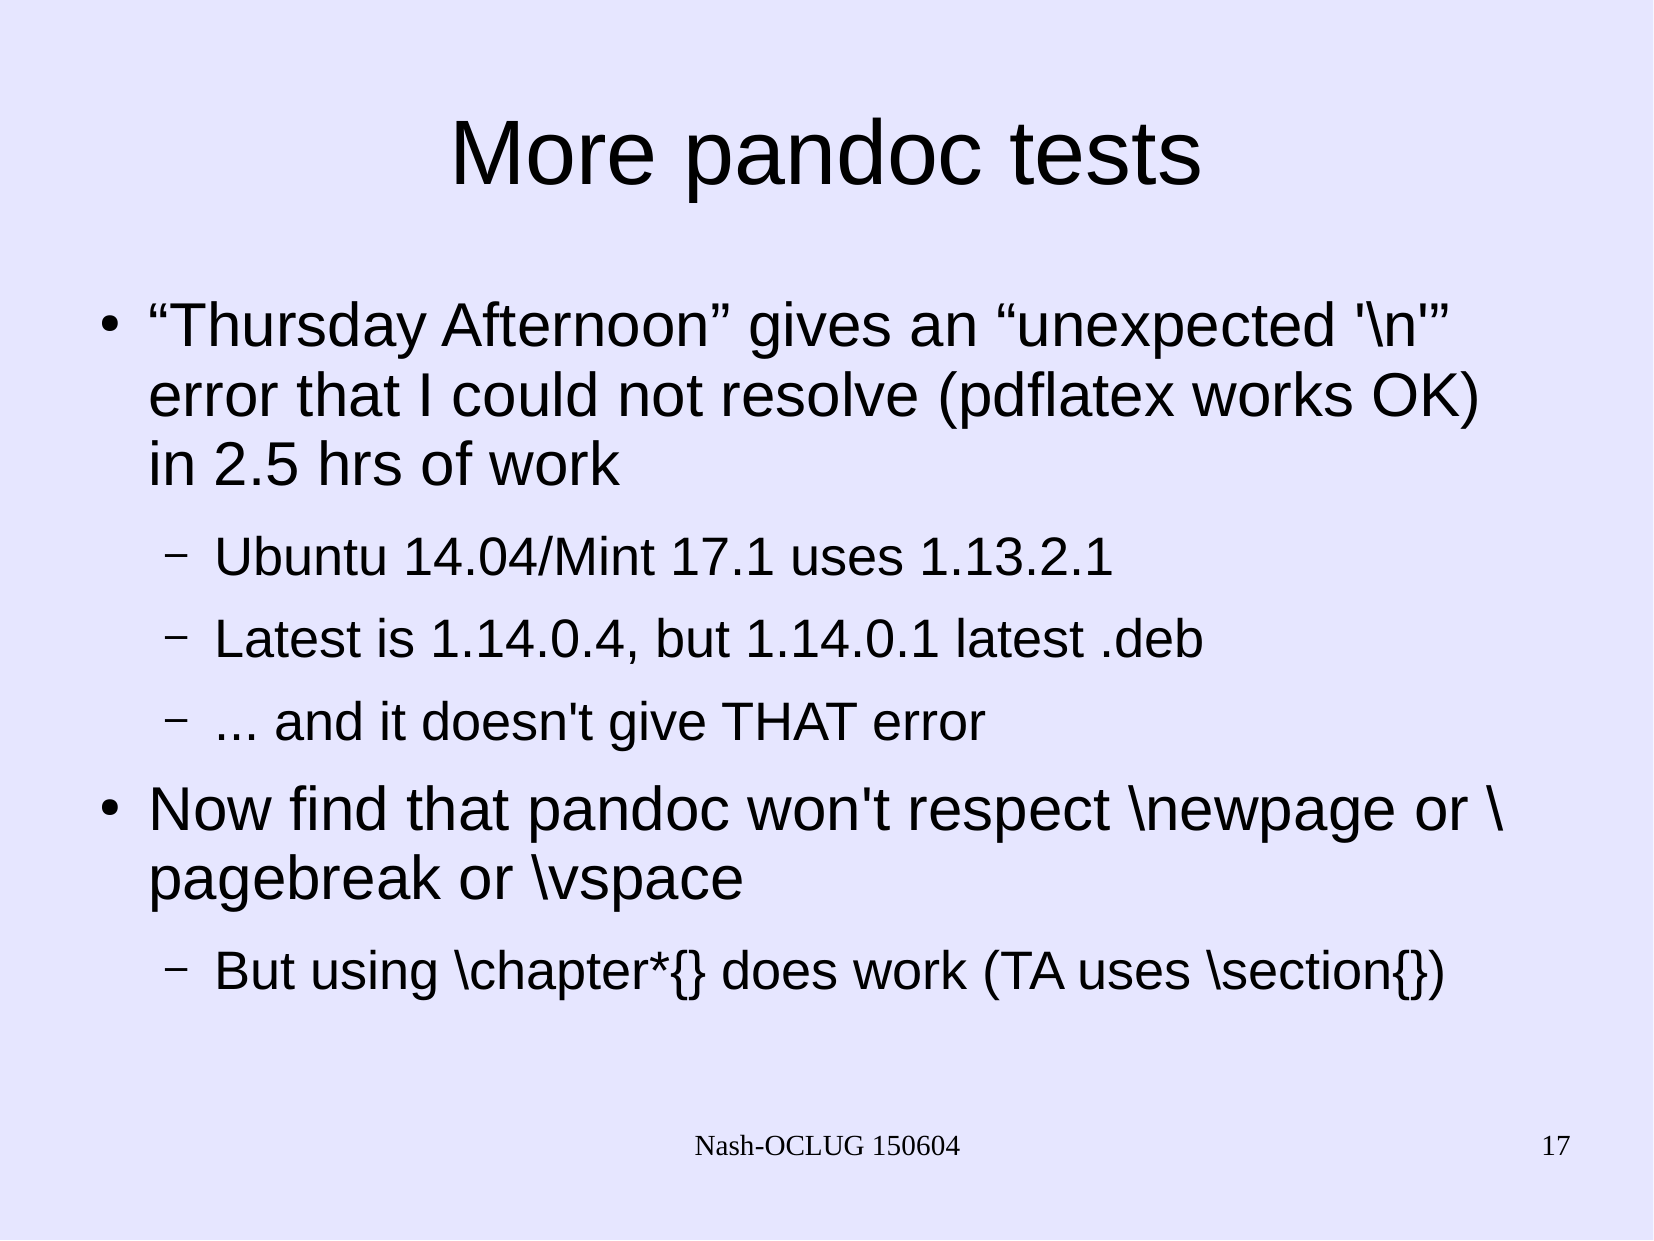

# More pandoc tests
“Thursday Afternoon” gives an “unexpected '\n'” error that I could not resolve (pdflatex works OK) in 2.5 hrs of work
Ubuntu 14.04/Mint 17.1 uses 1.13.2.1
Latest is 1.14.0.4, but 1.14.0.1 latest .deb
... and it doesn't give THAT error
Now find that pandoc won't respect \newpage or \pagebreak or \vspace
But using \chapter*{} does work (TA uses \section{})
17